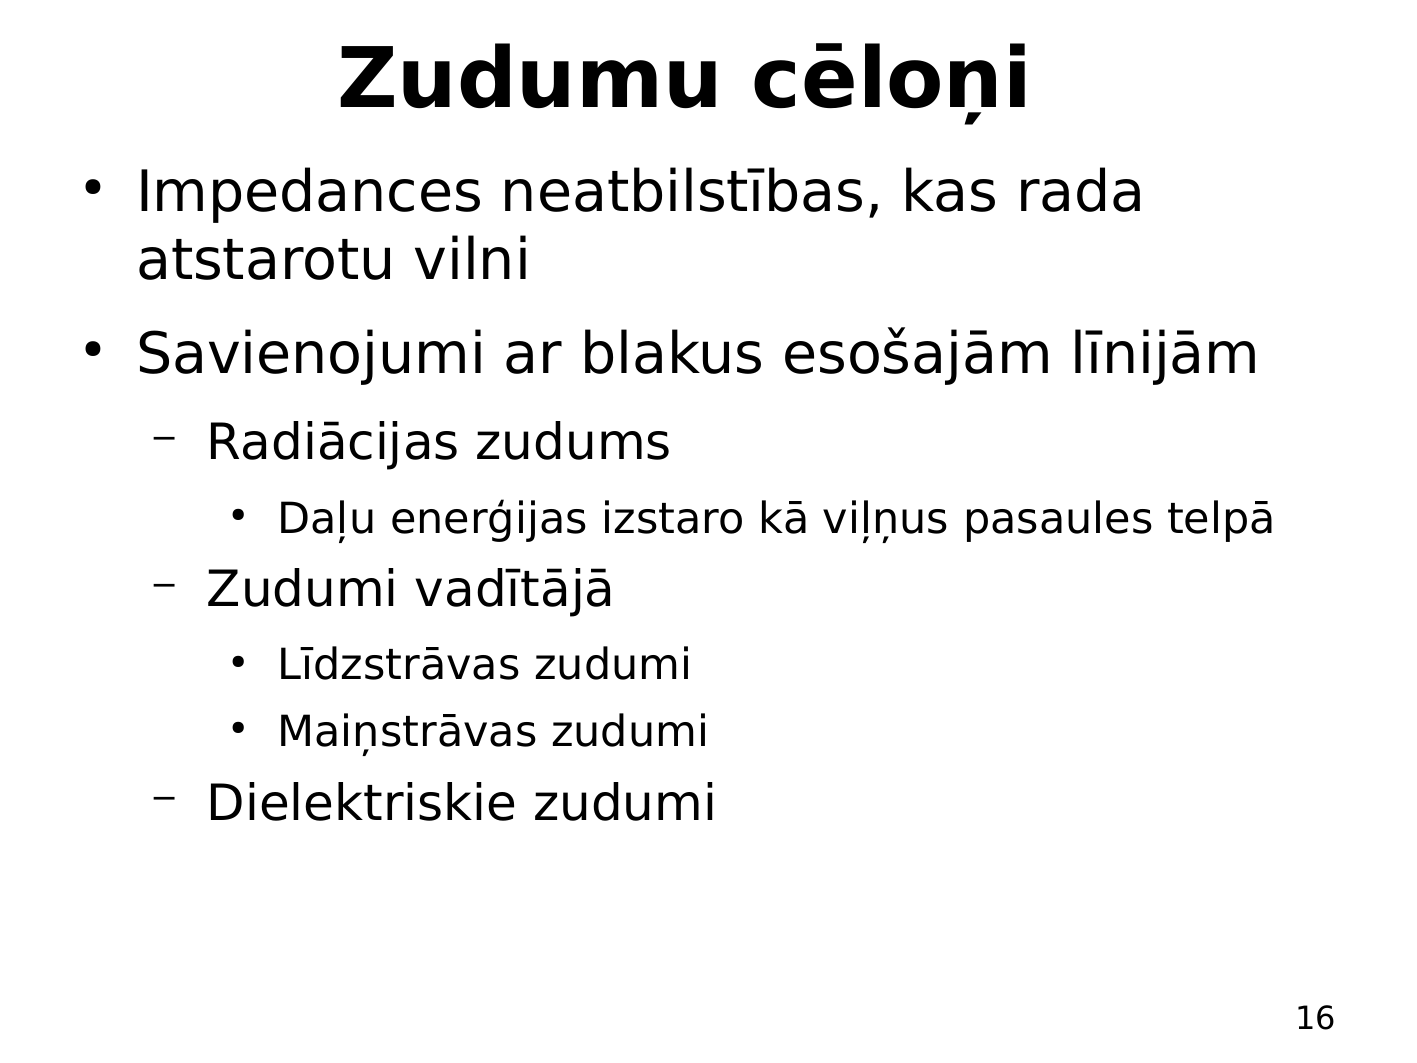

# Zudumu cēloņi
Impedances neatbilstības, kas rada atstarotu vilni
Savienojumi ar blakus esošajām līnijām
Radiācijas zudums
Daļu enerģijas izstaro kā viļņus pasaules telpā
Zudumi vadītājā
Līdzstrāvas zudumi
Maiņstrāvas zudumi
Dielektriskie zudumi